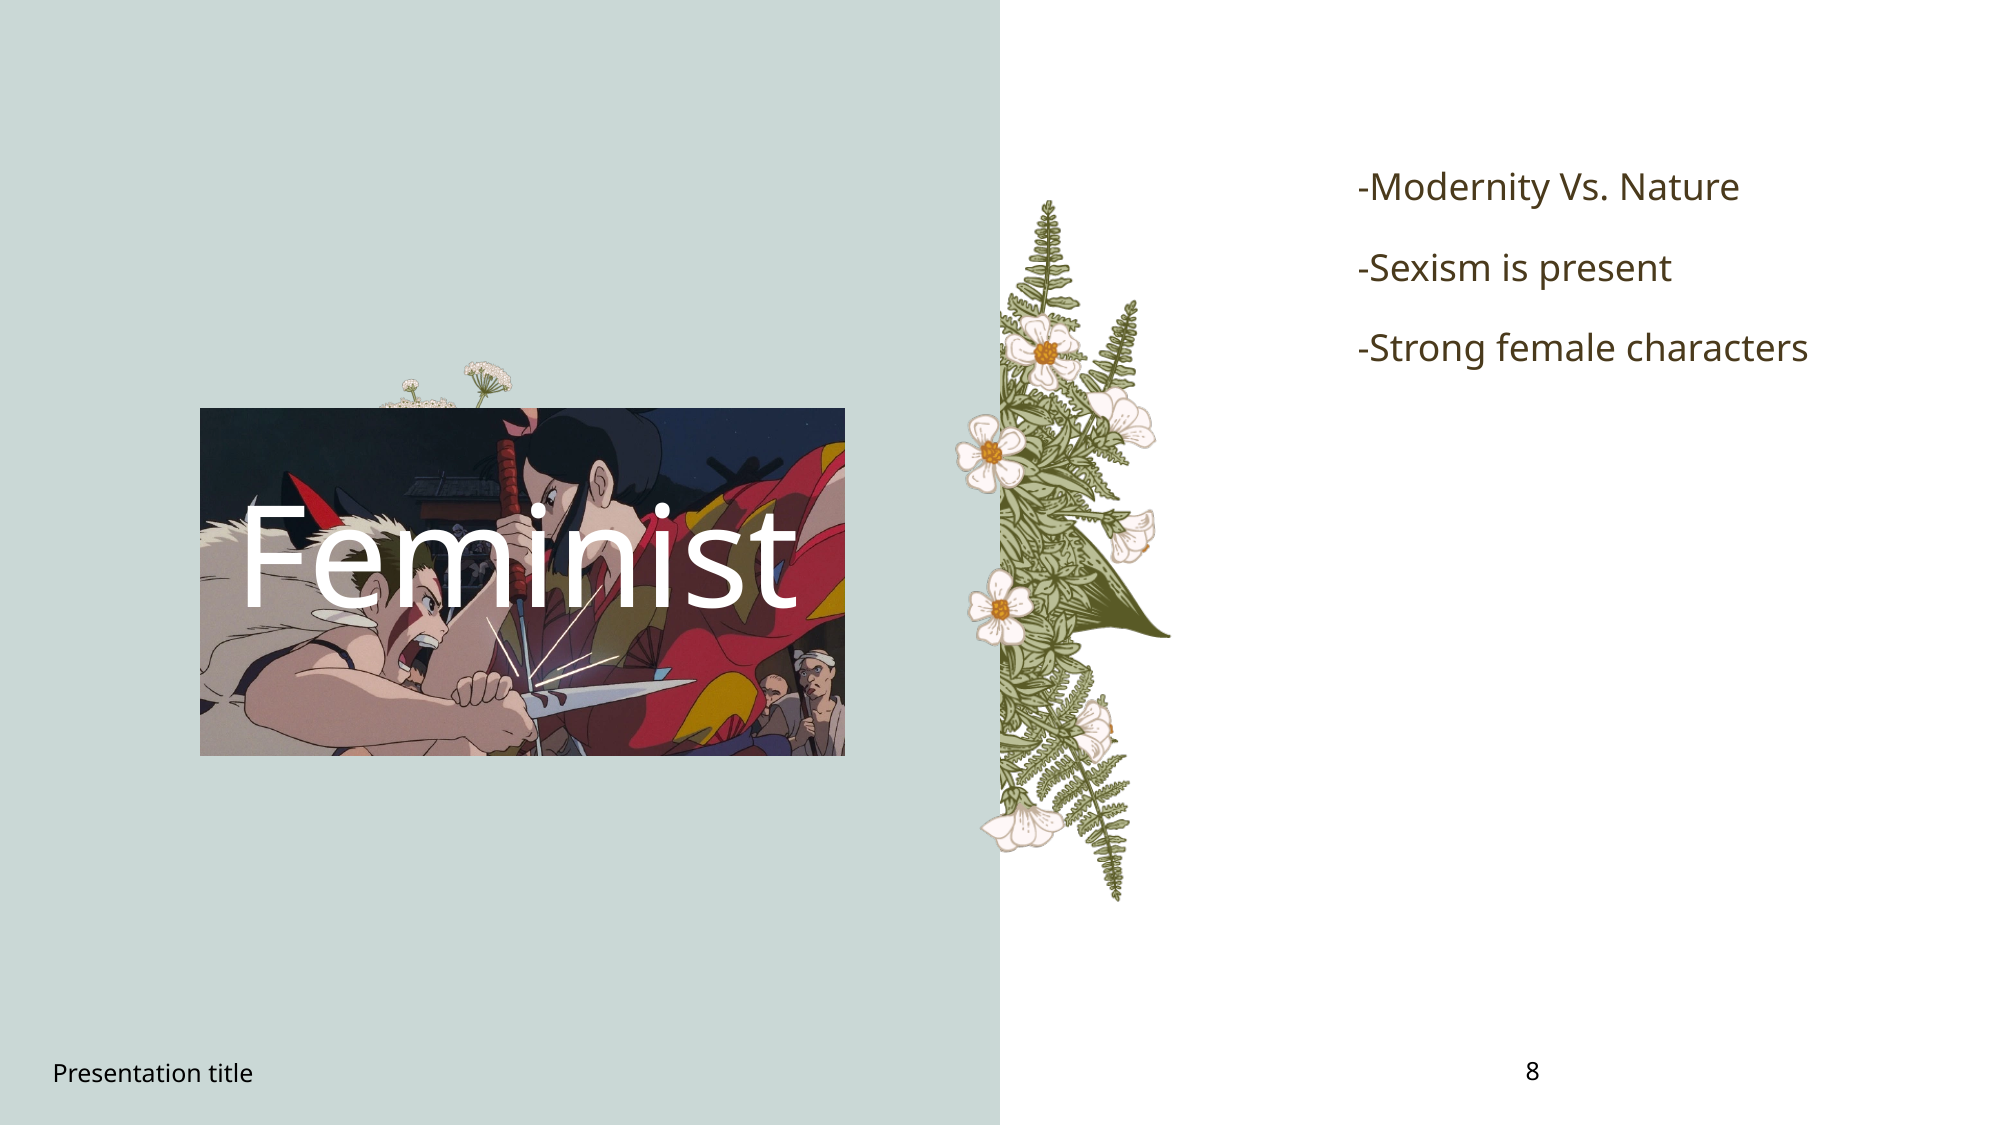

# -Modernity Vs. Nature -Sexism is present -Strong female characters
Feminist
Presentation title